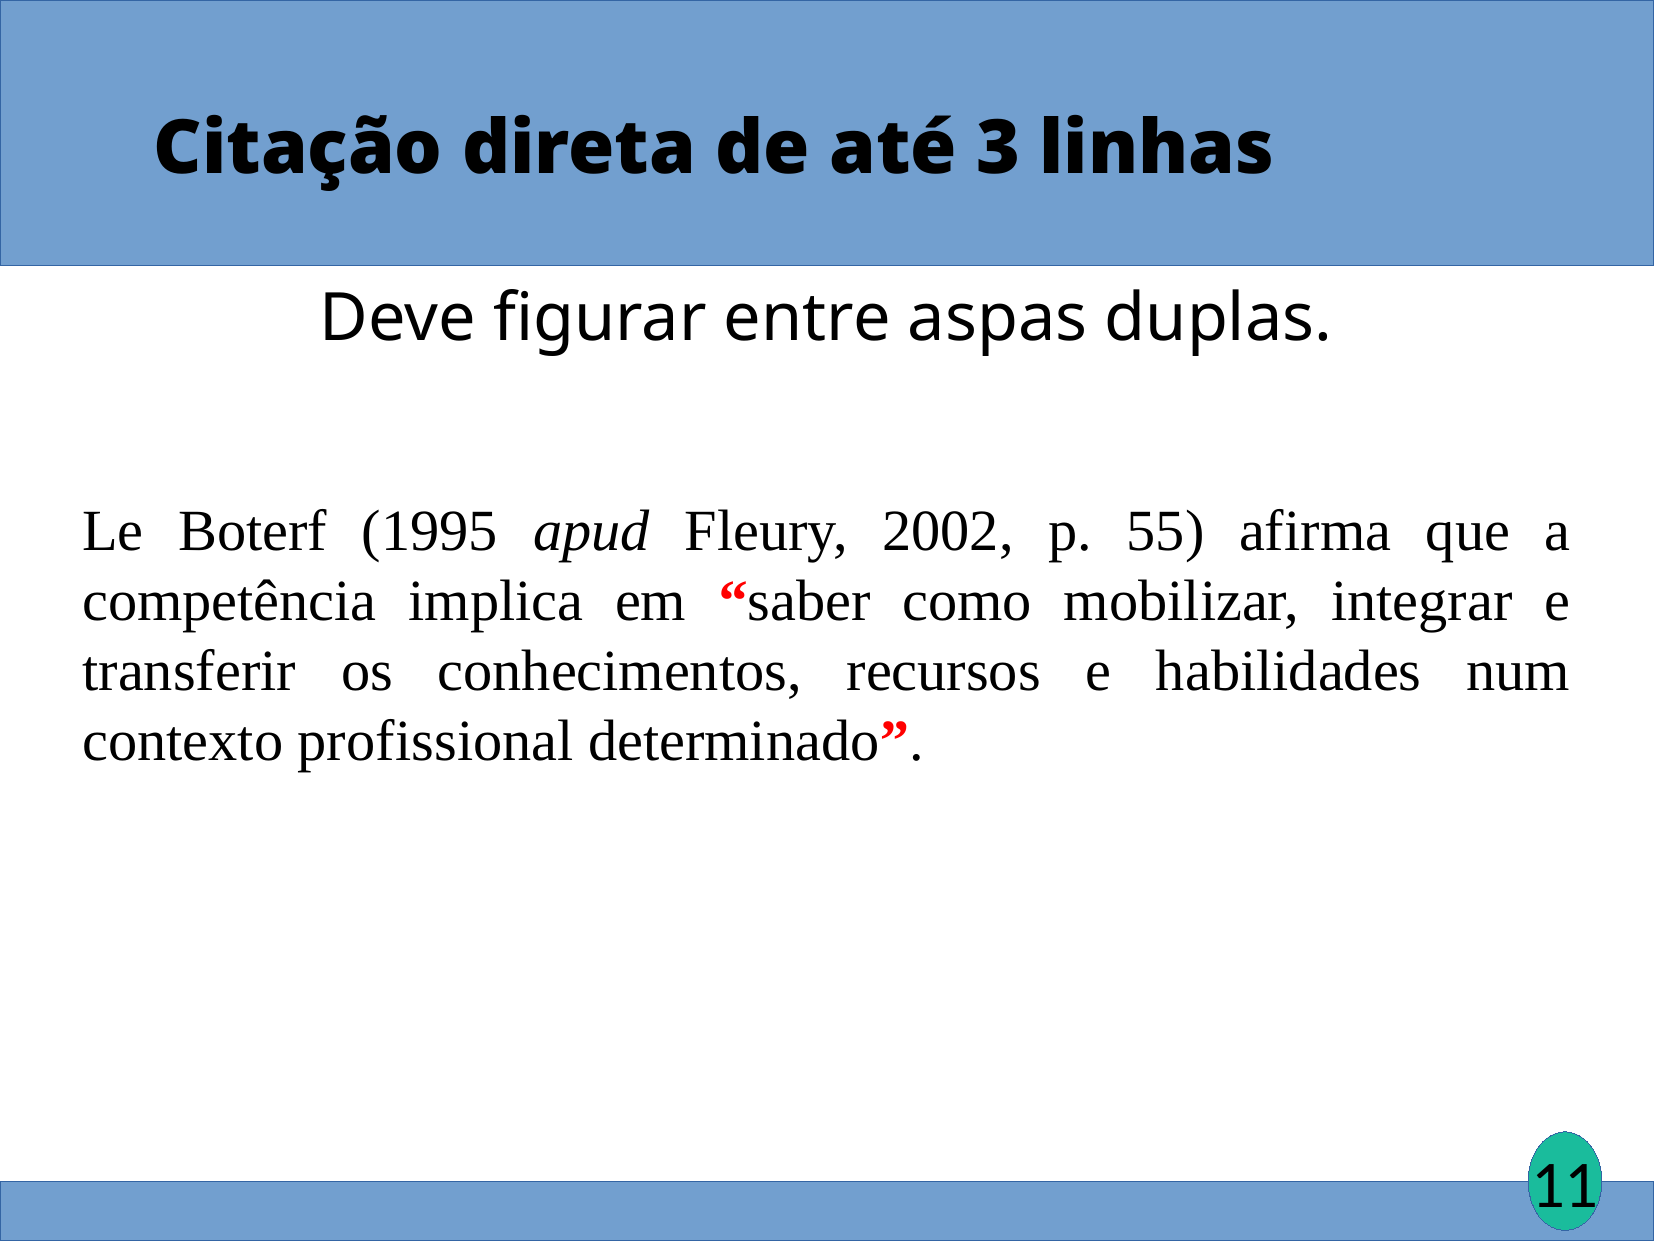

# Citação direta de até 3 linhas
Deve figurar entre aspas duplas.
Le Boterf (1995 apud Fleury, 2002, p. 55) afirma que a competência implica em “saber como mobilizar, integrar e transferir os conhecimentos, recursos e habilidades num contexto profissional determinado”.